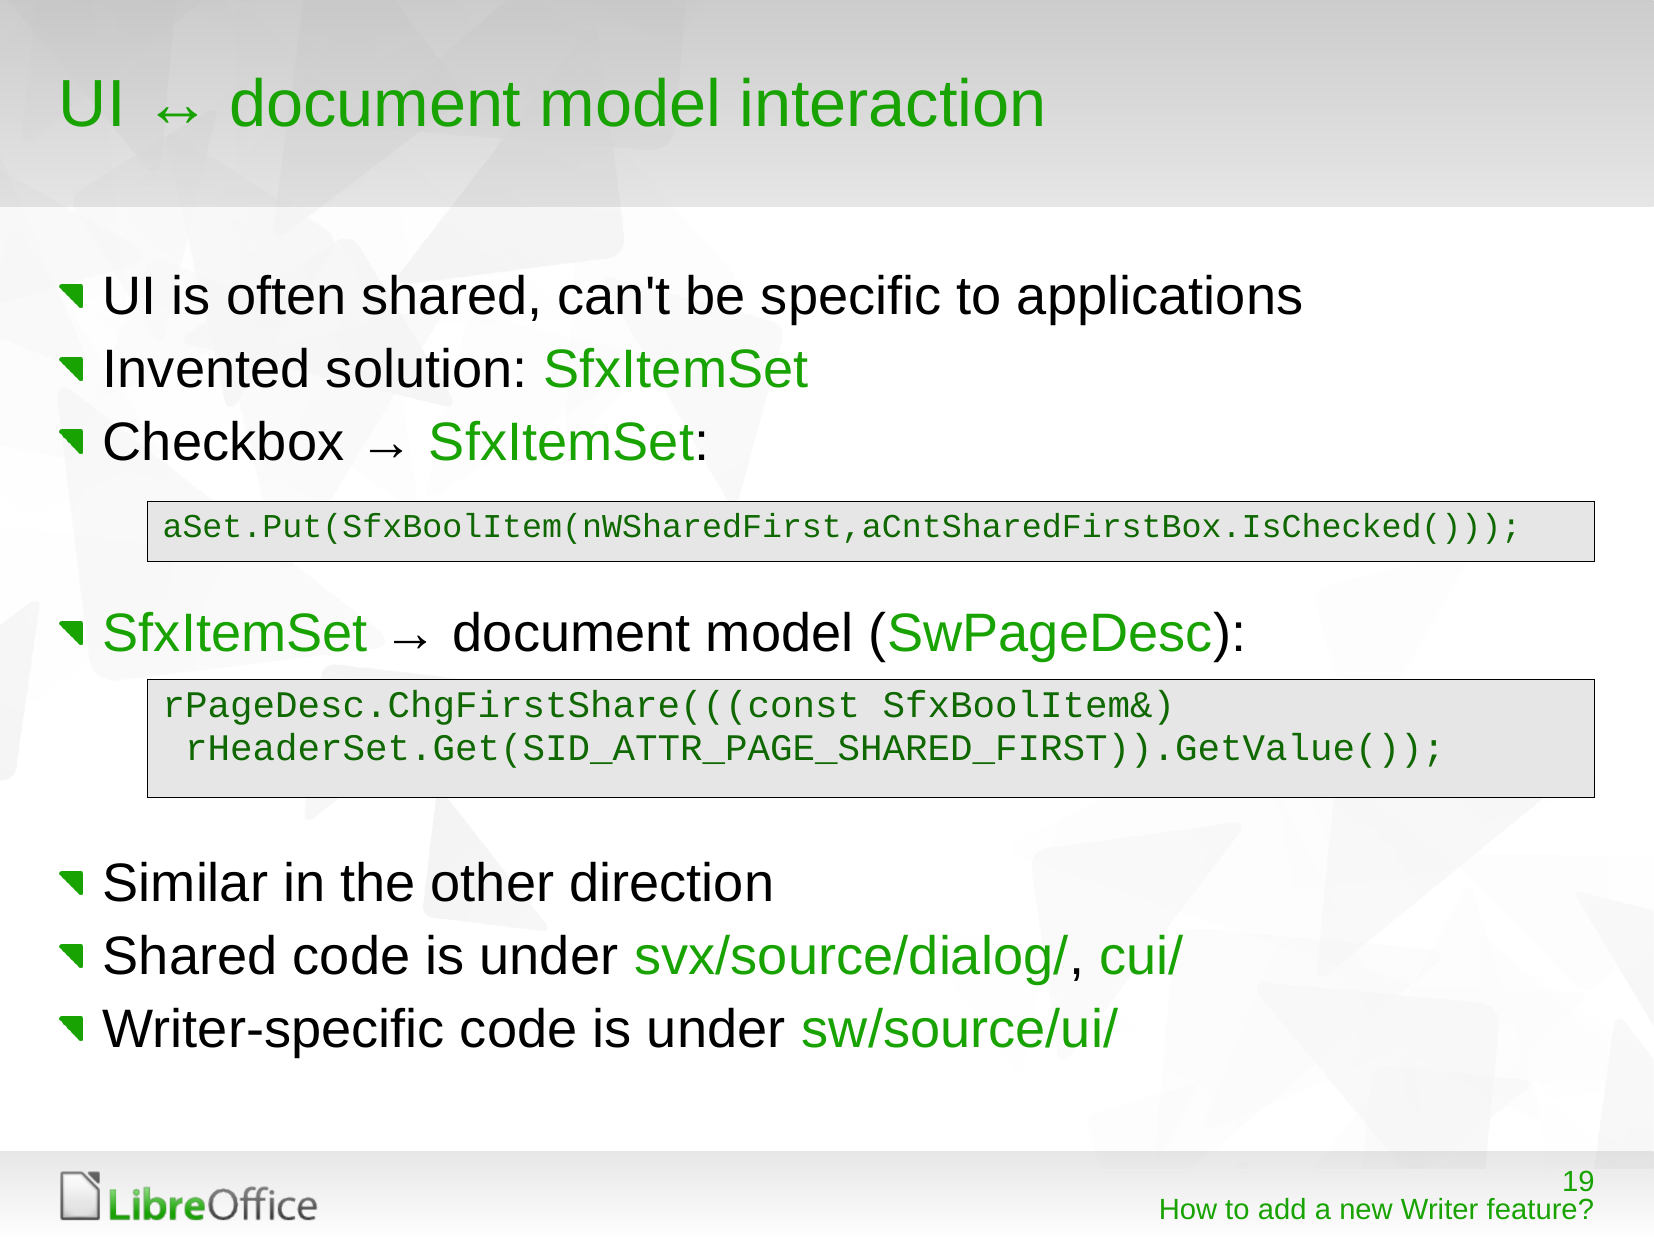

# UI ↔ document model interaction
UI is often shared, can't be specific to applications
Invented solution: SfxItemSet
Checkbox → SfxItemSet:
SfxItemSet → document model (SwPageDesc):
Similar in the other direction
Shared code is under svx/source/dialog/, cui/
Writer-specific code is under sw/source/ui/
aSet.Put(SfxBoolItem(nWSharedFirst,aCntSharedFirstBox.IsChecked()));
rPageDesc.ChgFirstShare(((const SfxBoolItem&)
 rHeaderSet.Get(SID_ATTR_PAGE_SHARED_FIRST)).GetValue());
19
How to add a new Writer feature?